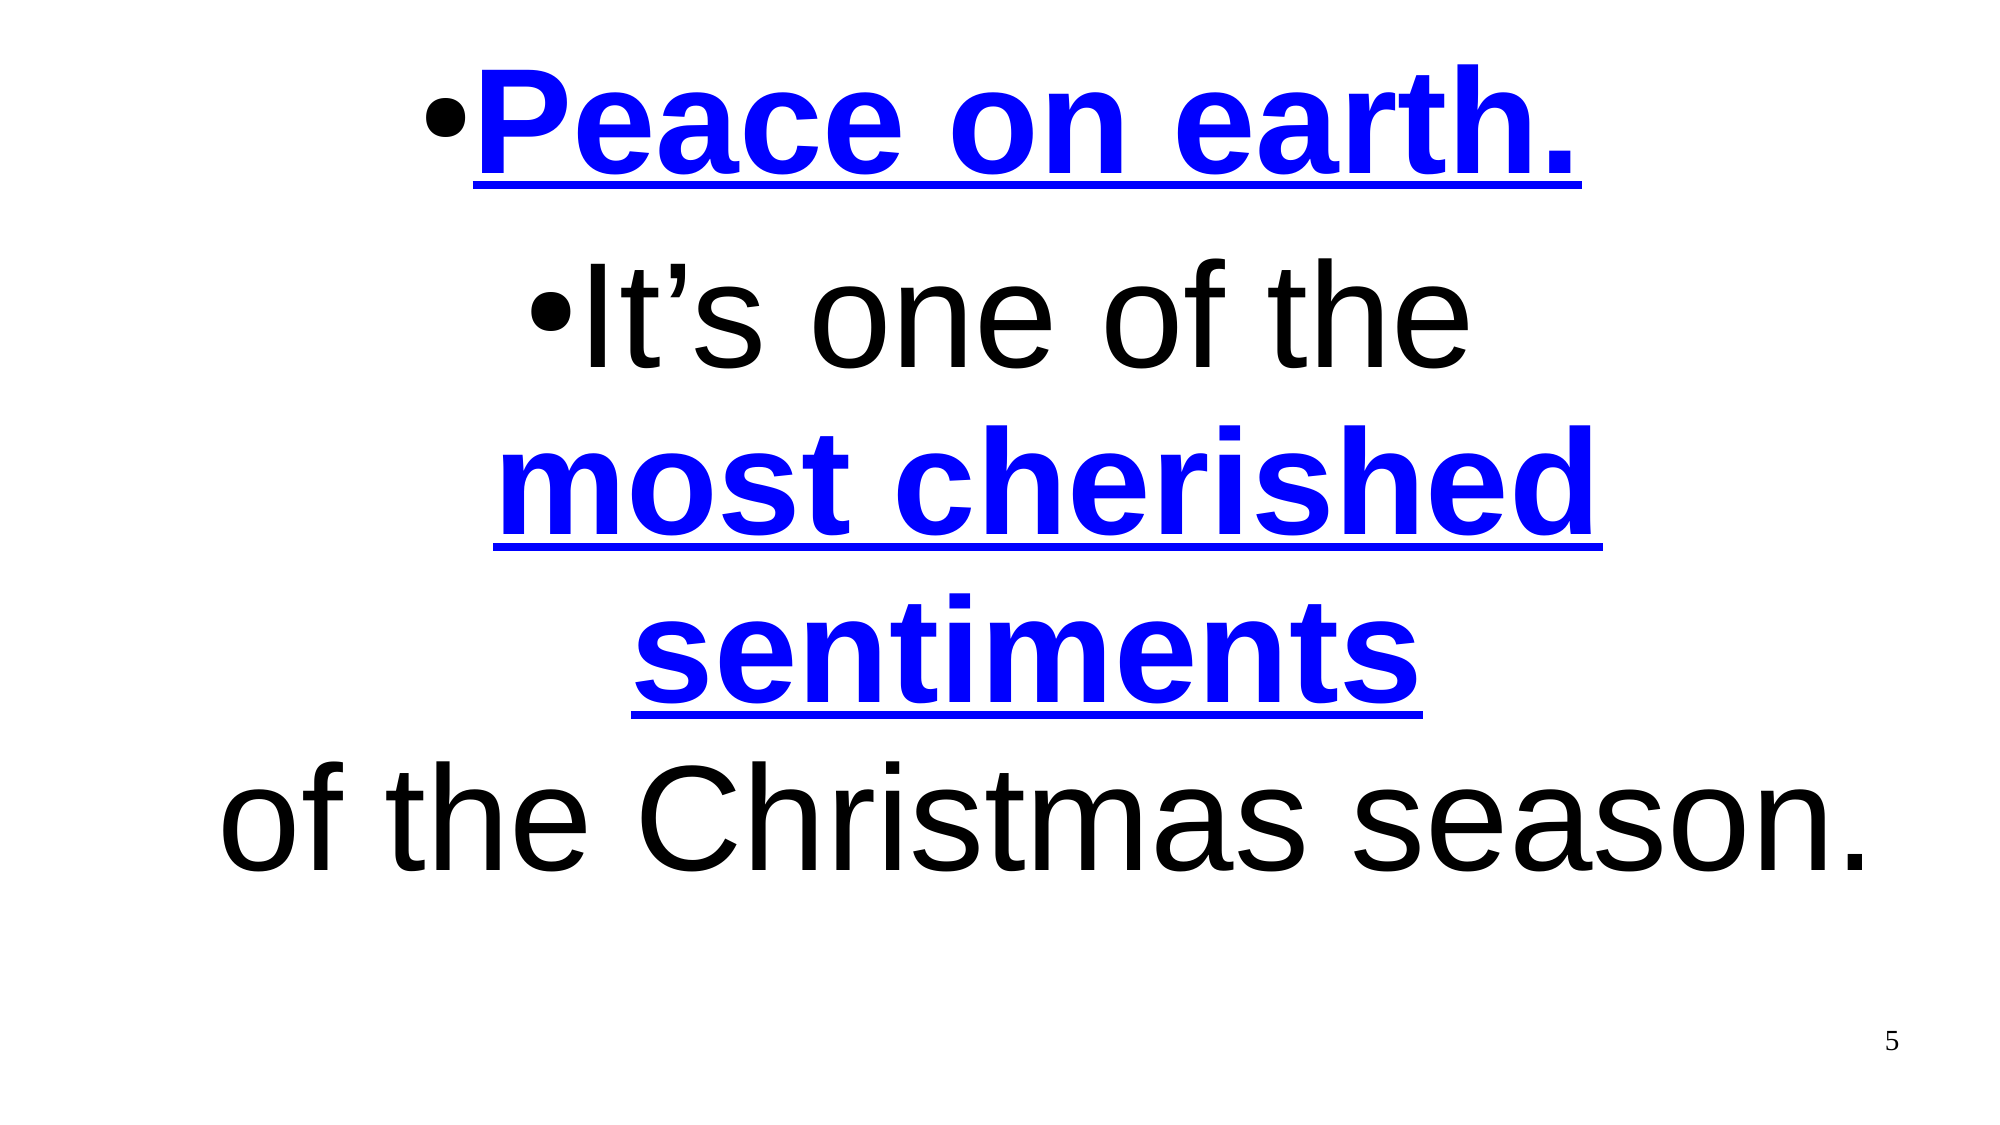

# Peace on earth.
It’s one of the
most cherished sentiments
of the Christmas season.
5